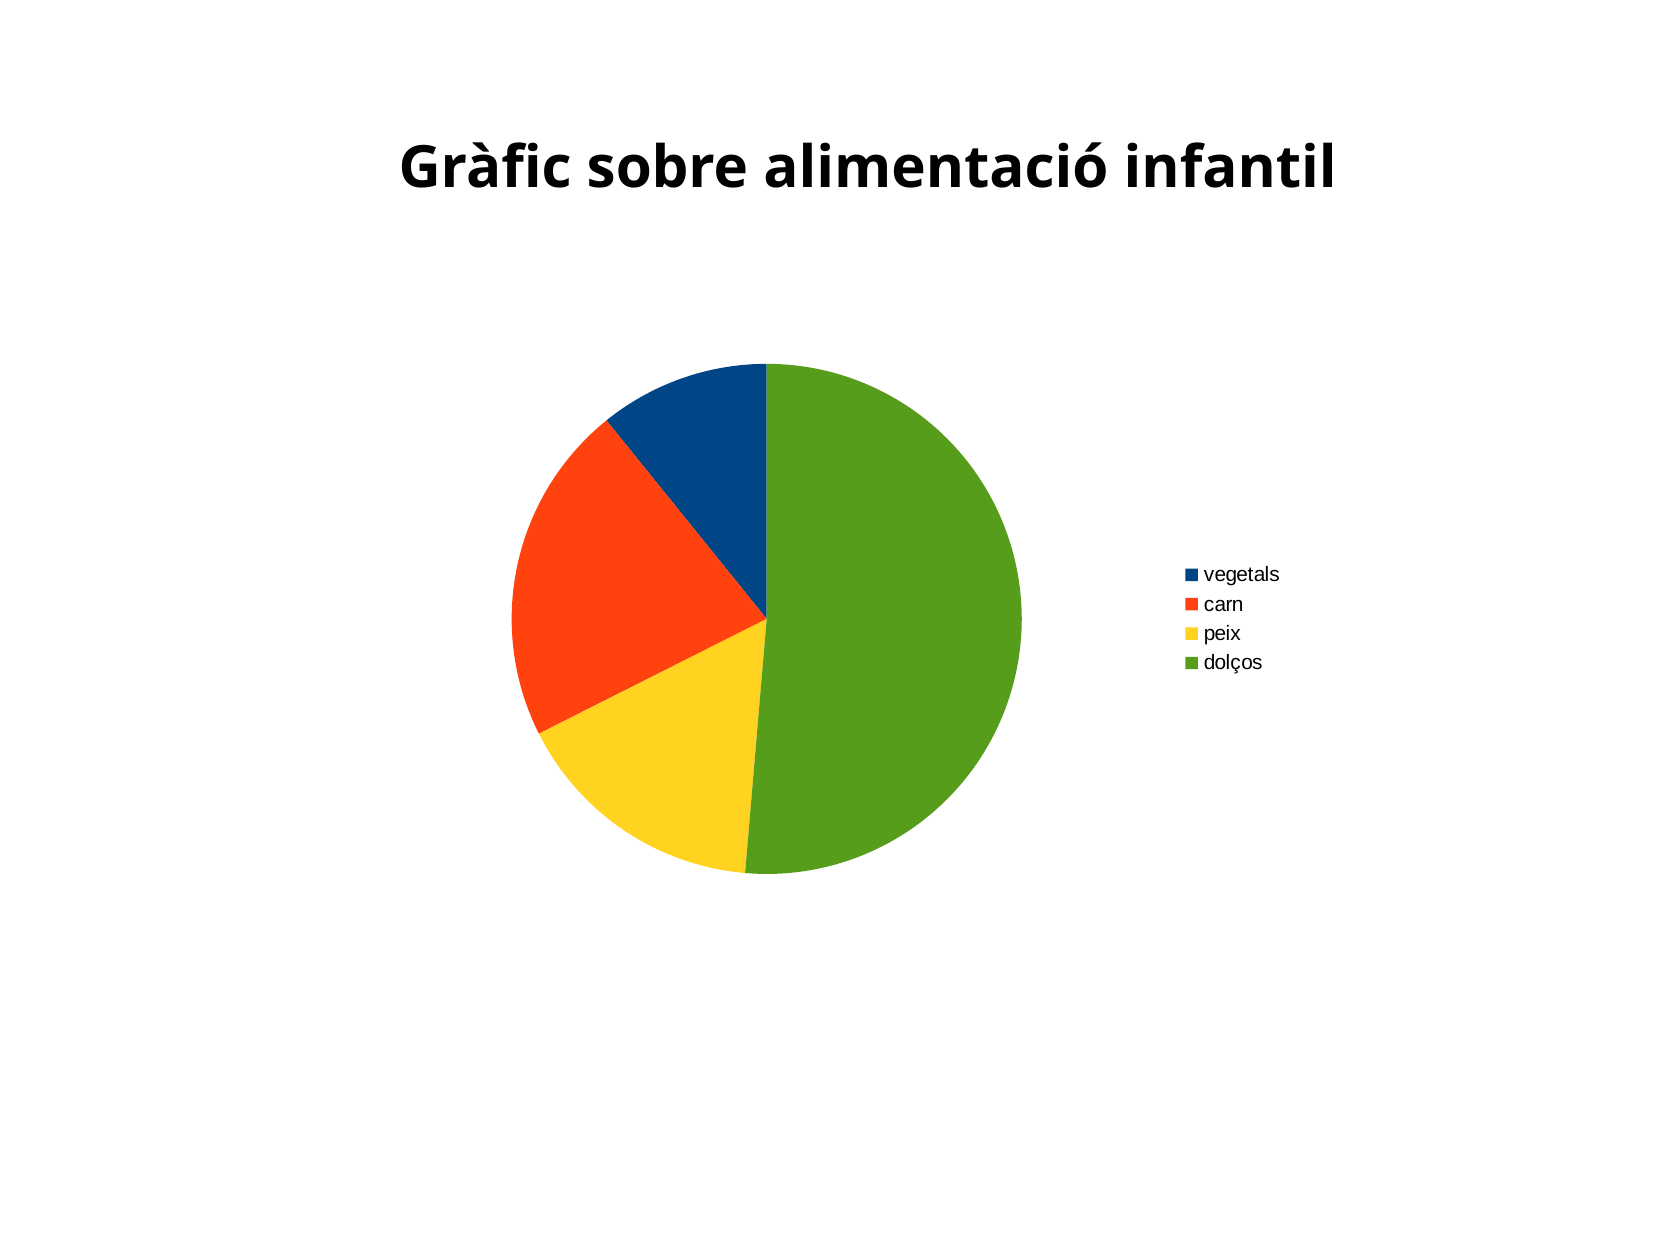

Gràfic sobre alimentació infantil
### Chart
| Category | Columna 1 | Columna 2 | hola |
|---|---|---|---|
| vegetals | 4.0 | 4.0 | 4.0 |
| carn | 8.0 | 8.0 | 8.0 |
| peix | 6.0 | 6.0 | 6.0 |
| dolços | 19.0 | 19.0 | 19.0 |